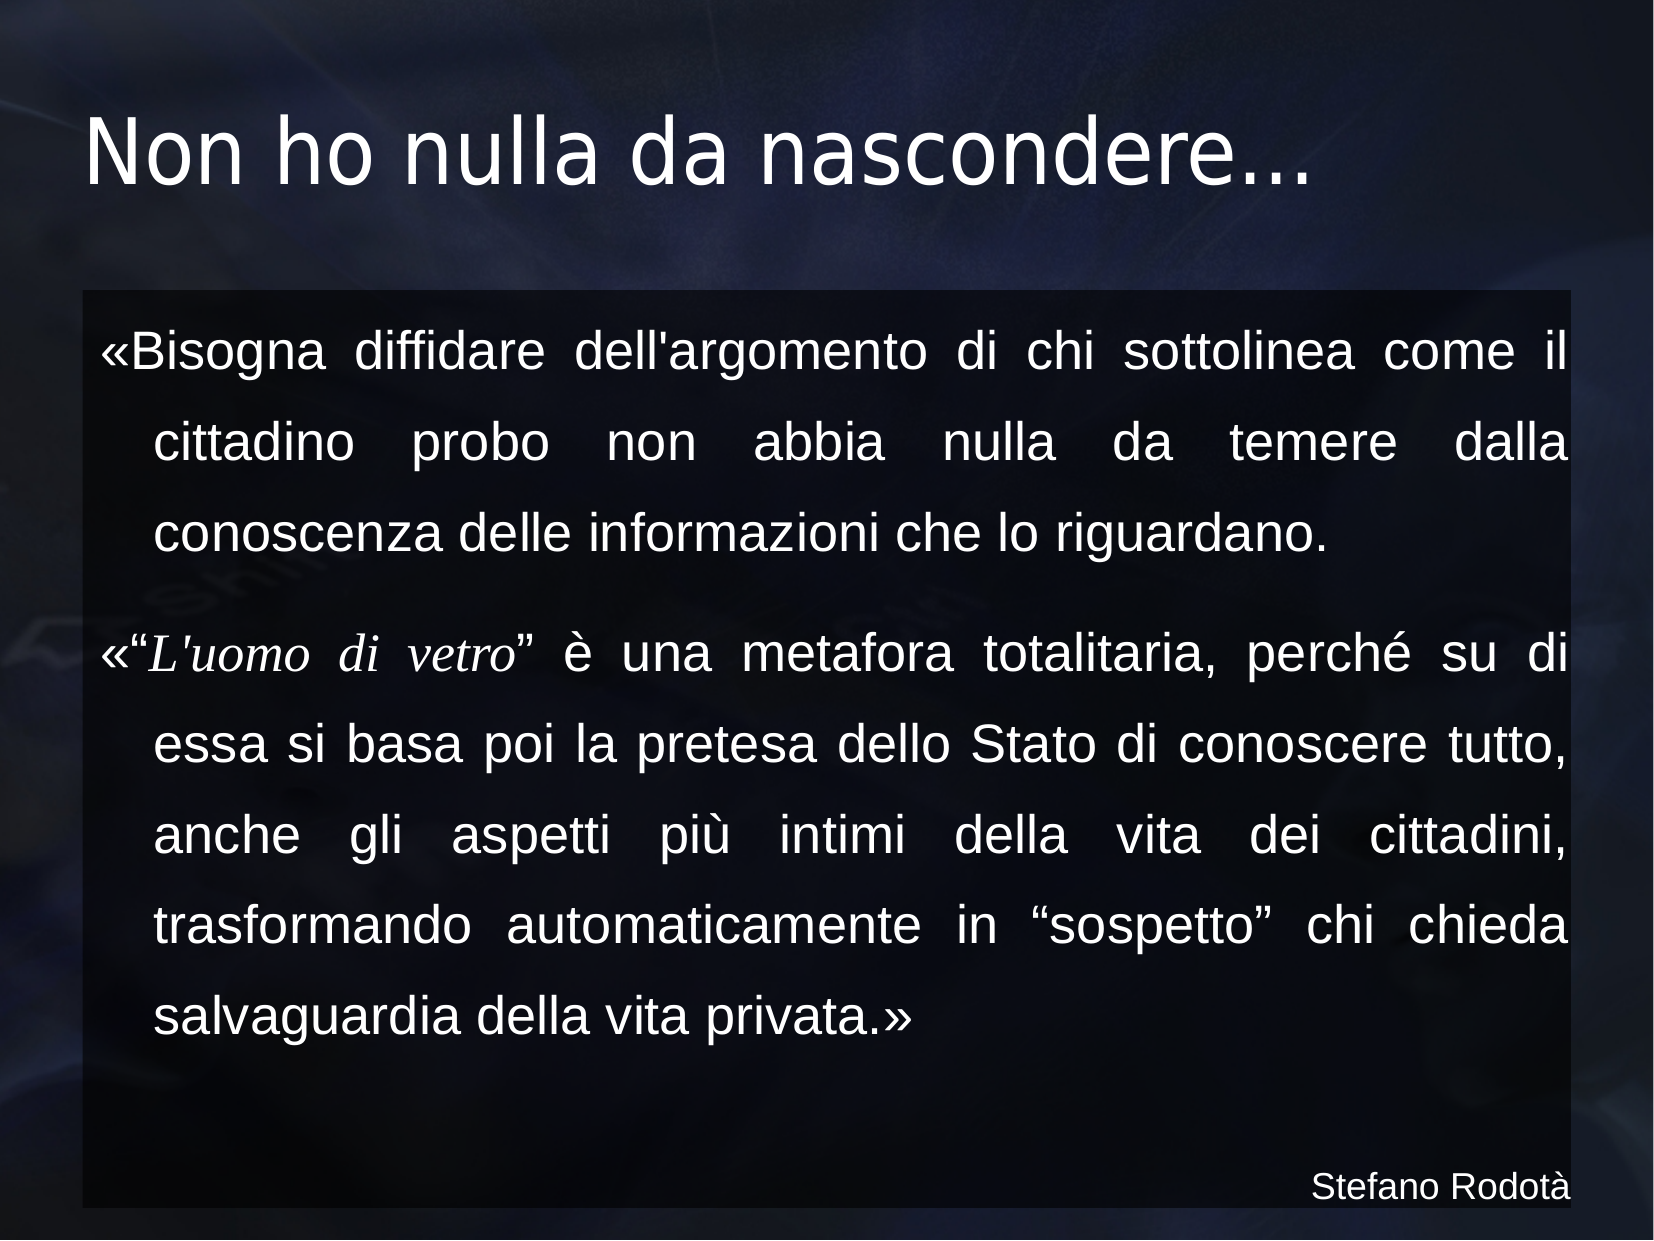

# Non ho nulla da nascondere...
«Bisogna diffidare dell'argomento di chi sottolinea come il cittadino probo non abbia nulla da temere dalla conoscenza delle informazioni che lo riguardano.
«“L'uomo di vetro” è una metafora totalitaria, perché su di essa si basa poi la pretesa dello Stato di conoscere tutto, anche gli aspetti più intimi della vita dei cittadini, trasformando automaticamente in “sospetto” chi chieda salvaguardia della vita privata.»
Stefano Rodotà